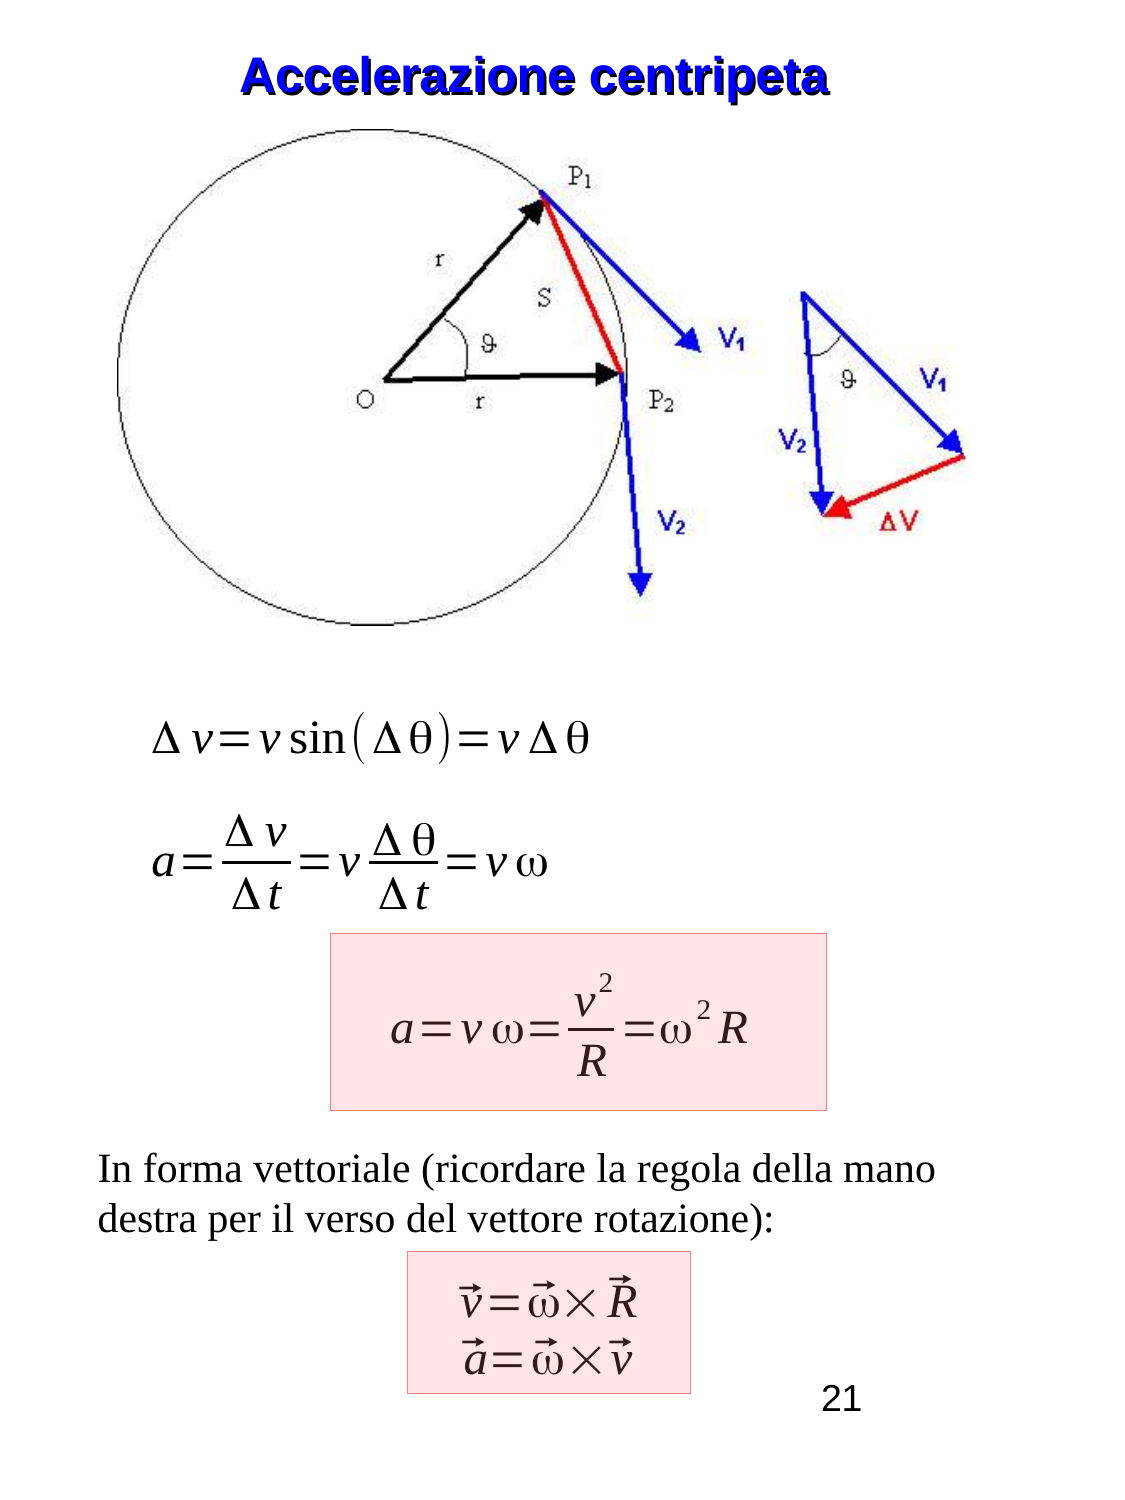

Accelerazione centripeta
In forma vettoriale (ricordare la regola della mano destra per il verso del vettore rotazione):
P1 Principi della Dinamica
21